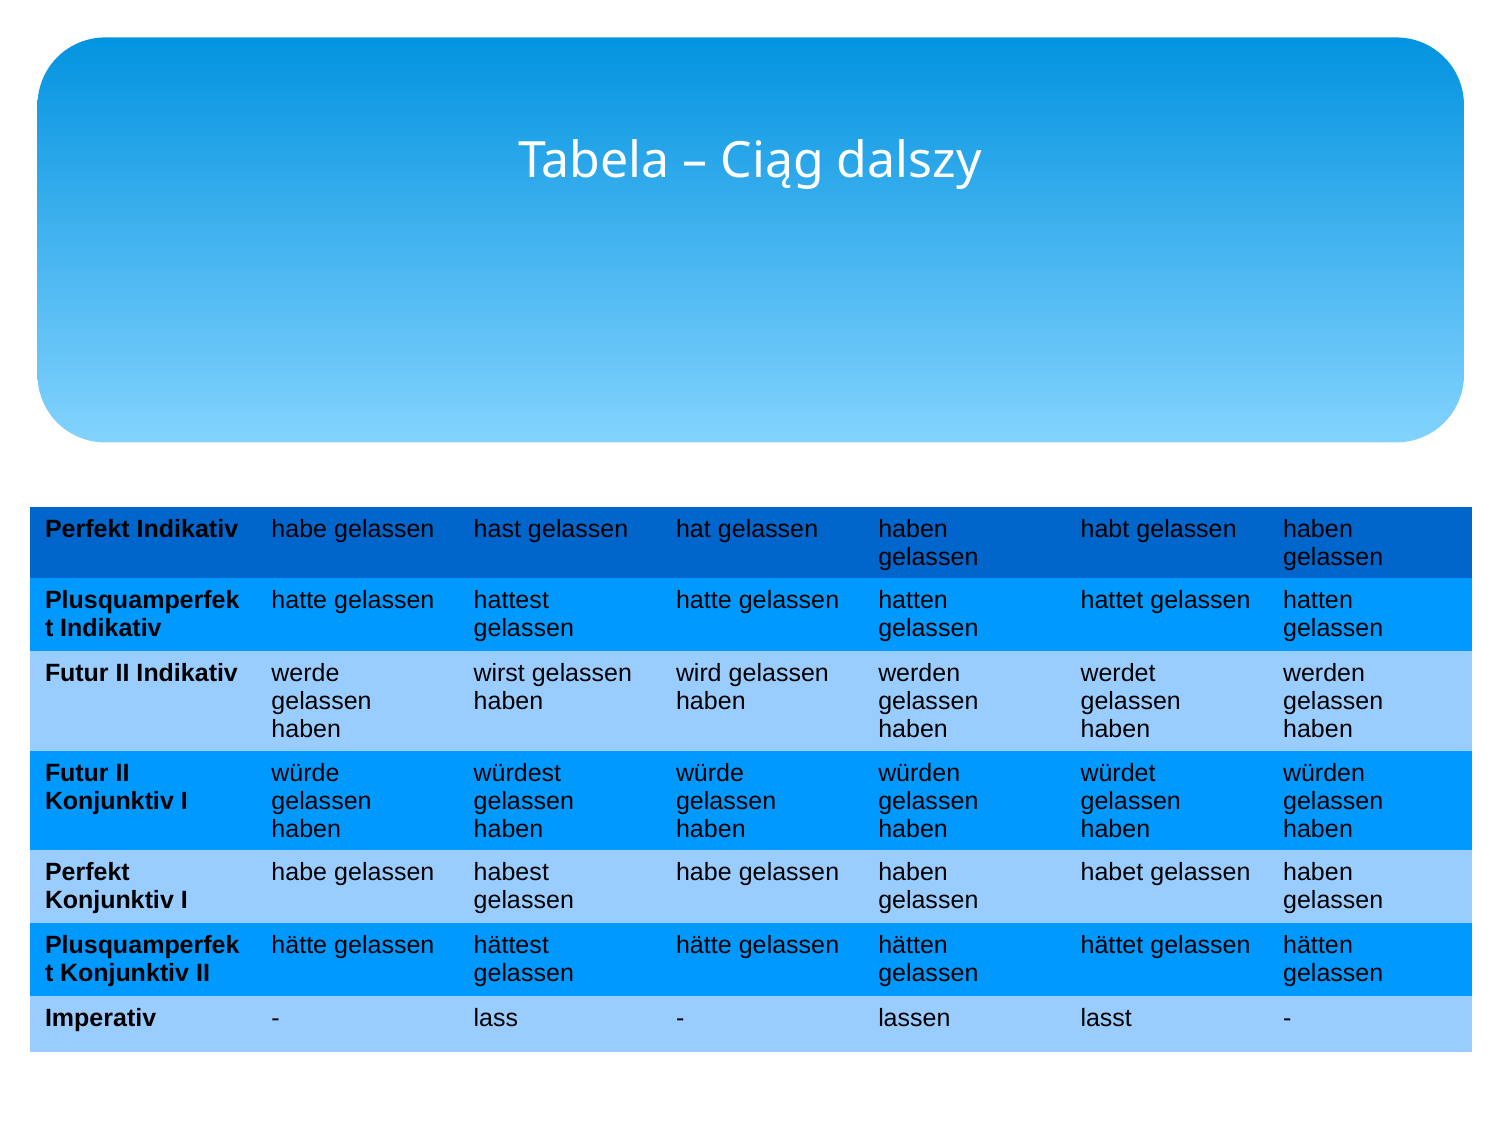

# Tabela – Ciąg dalszy
| Perfekt Indikativ | habe gelassen | hast gelassen | hat gelassen | haben gelassen | habt gelassen | haben gelassen |
| --- | --- | --- | --- | --- | --- | --- |
| Plusquamperfekt Indikativ | hatte gelassen | hattest gelassen | hatte gelassen | hatten gelassen | hattet gelassen | hatten gelassen |
| Futur II Indikativ | werde gelassen haben | wirst gelassen haben | wird gelassen haben | werden gelassen haben | werdet gelassen haben | werden gelassen haben |
| Futur II Konjunktiv I | würde gelassen haben | würdest gelassen haben | würde gelassen haben | würden gelassen haben | würdet gelassen haben | würden gelassen haben |
| Perfekt Konjunktiv I | habe gelassen | habest gelassen | habe gelassen | haben gelassen | habet gelassen | haben gelassen |
| Plusquamperfekt Konjunktiv II | hätte gelassen | hättest gelassen | hätte gelassen | hätten gelassen | hättet gelassen | hätten gelassen |
| Imperativ | - | lass | - | lassen | lasst | - |